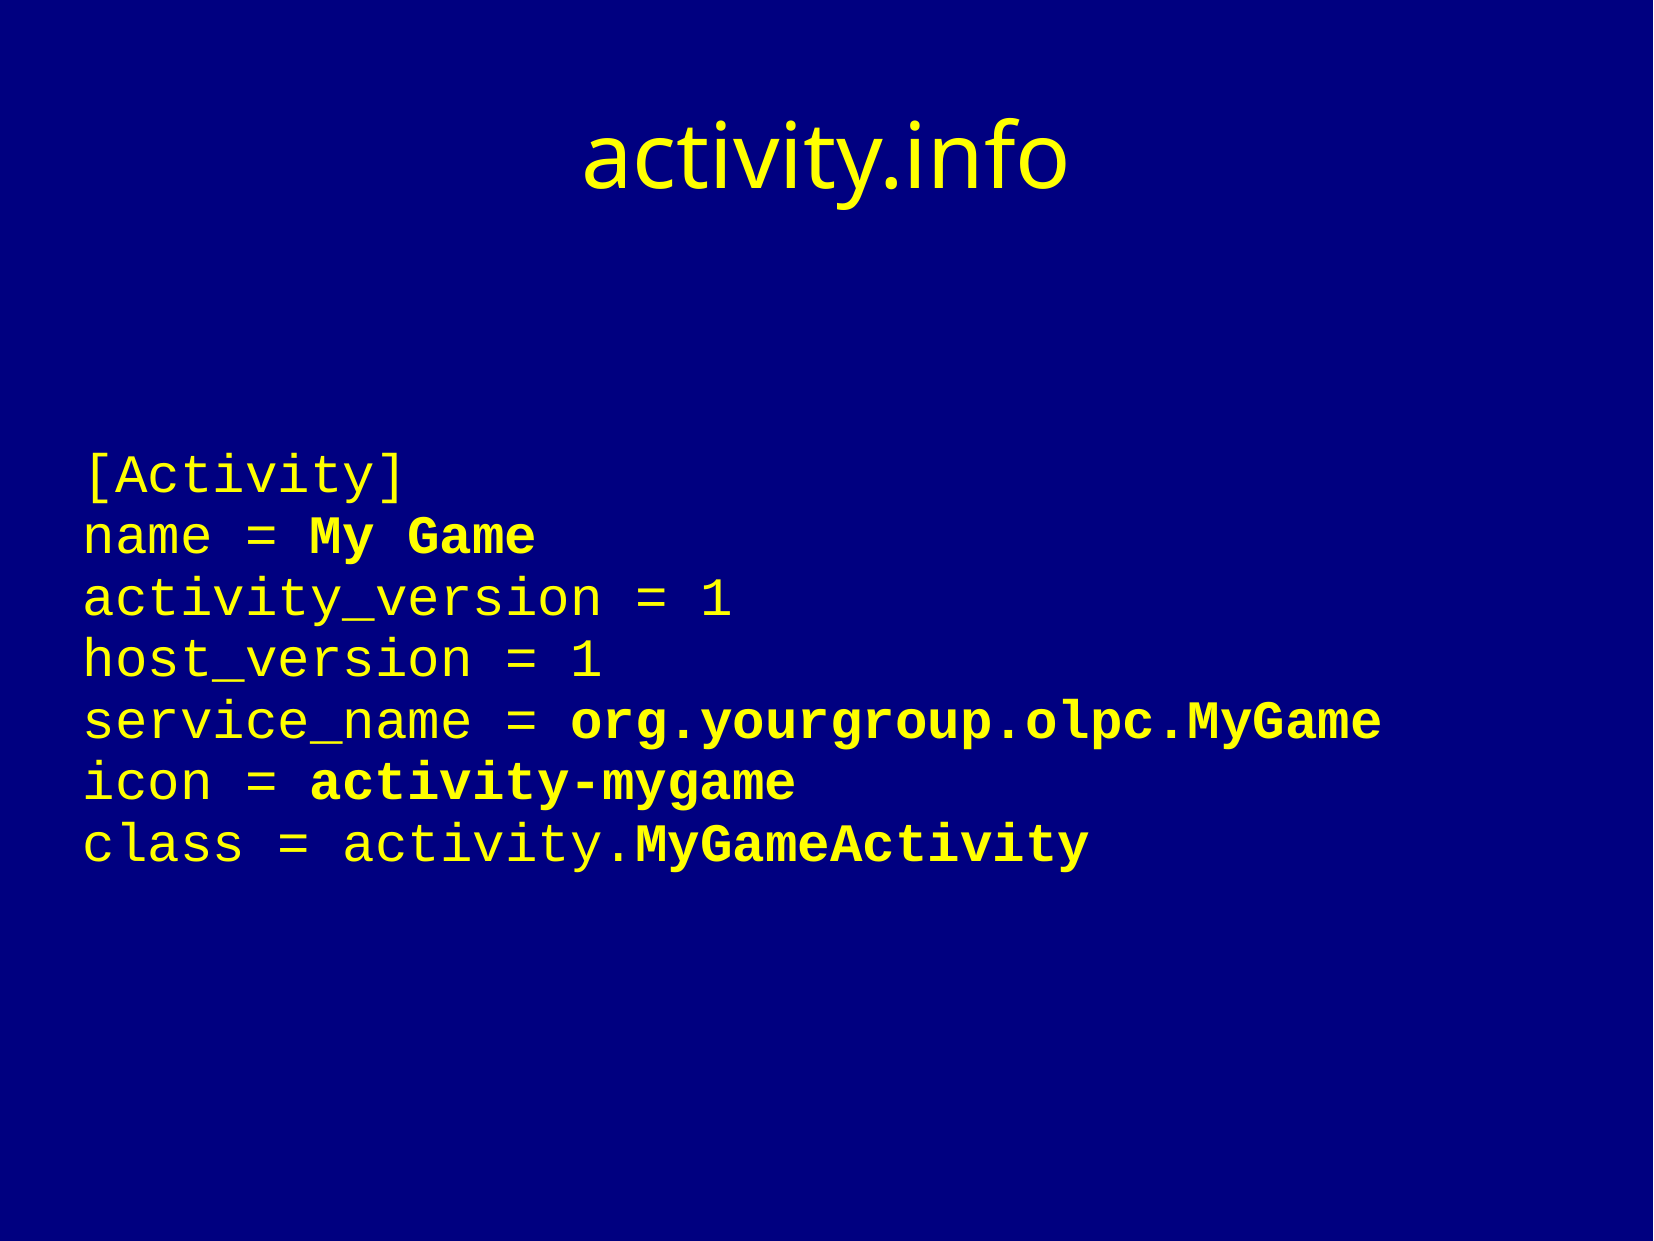

# activity.info
[Activity]
name = My Game
activity_version = 1
host_version = 1
service_name = org.yourgroup.olpc.MyGame
icon = activity-mygame
class = activity.MyGameActivity